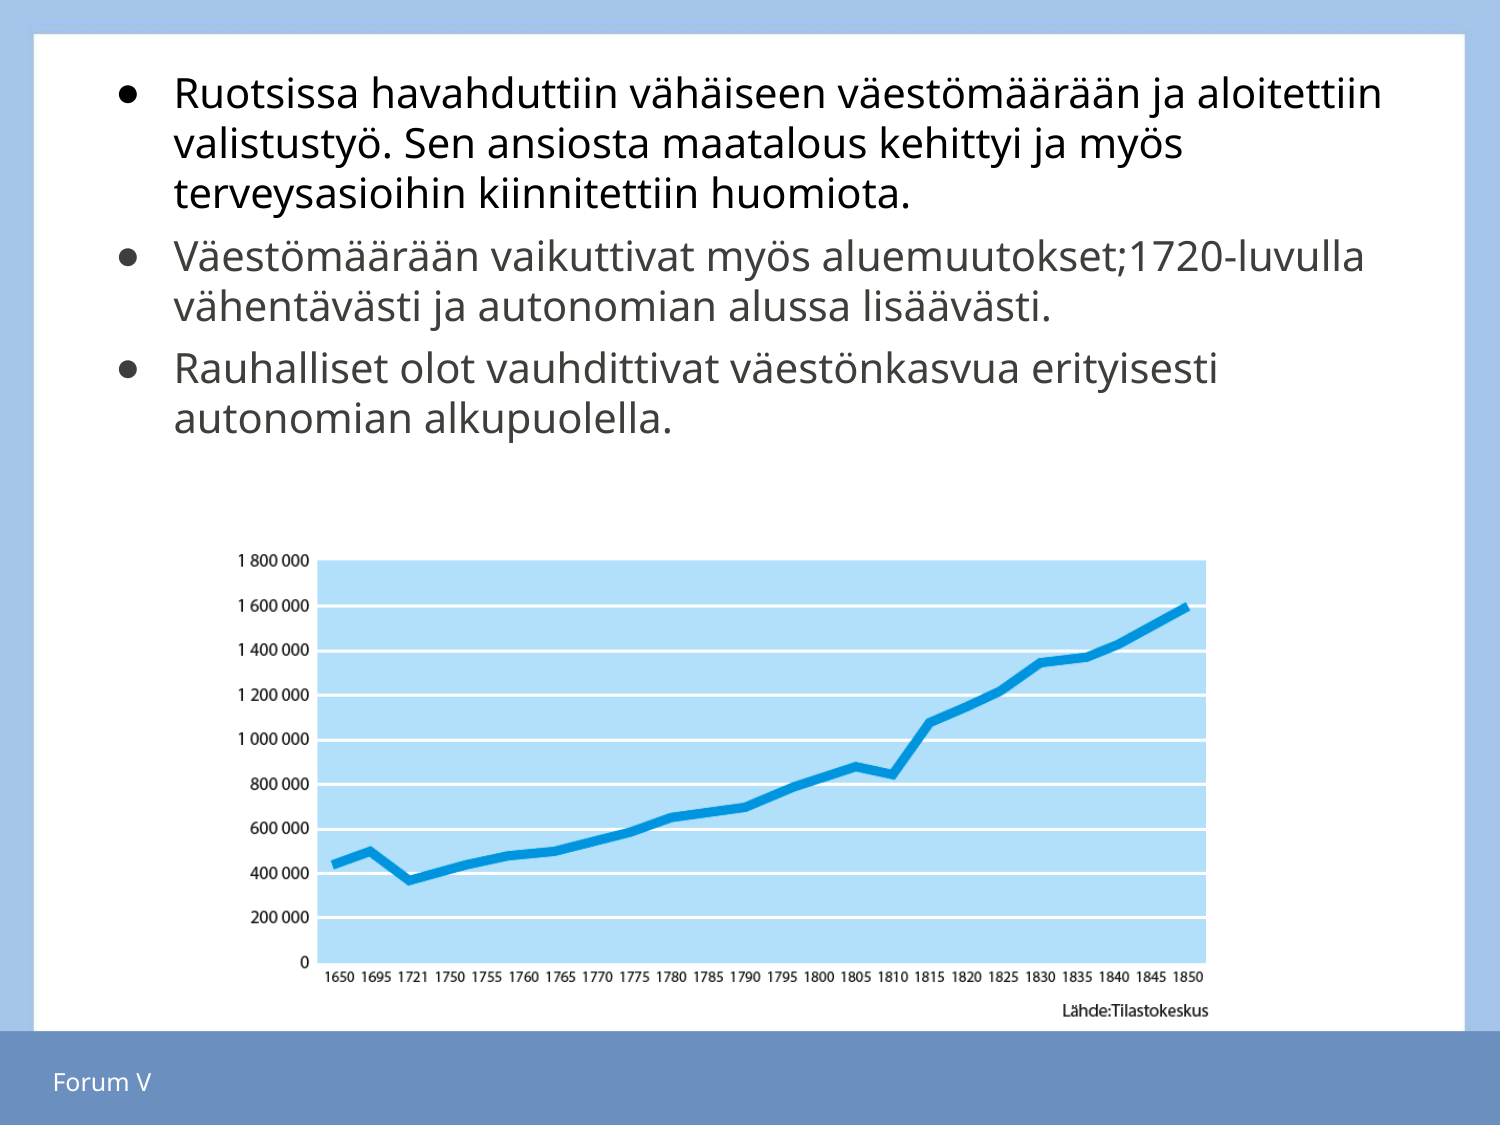

# Ruotsissa havahduttiin vähäiseen väestömäärään ja aloitettiin valistustyö. Sen ansiosta maatalous kehittyi ja myös terveysasioihin kiinnitettiin huomiota.
Väestömäärään vaikuttivat myös aluemuutokset;1720-luvulla vähentävästi ja autonomian alussa lisäävästi.
Rauhalliset olot vauhdittivat väestönkasvua erityisesti autonomian alkupuolella.